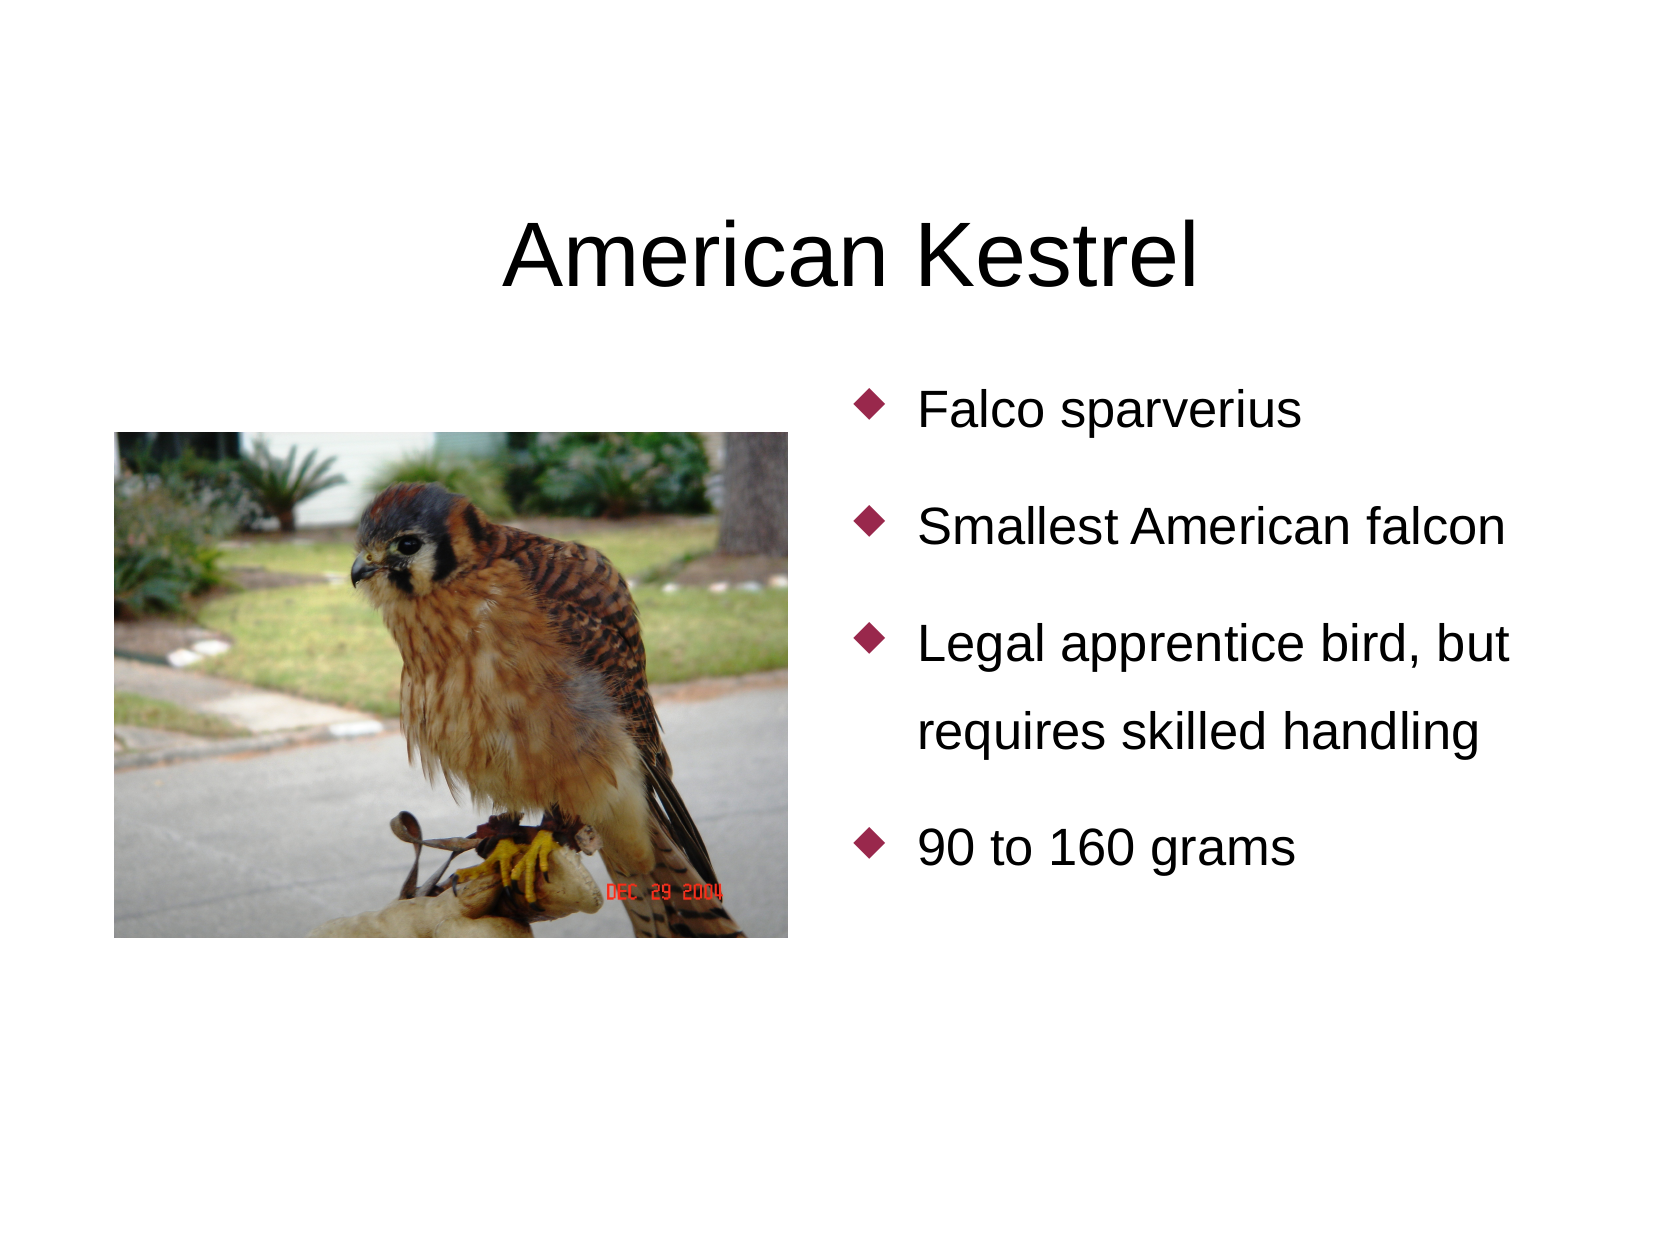

# American Kestrel ‏
Falco sparverius
Smallest American falcon
Legal apprentice bird, but requires skilled handling
90 to 160 grams